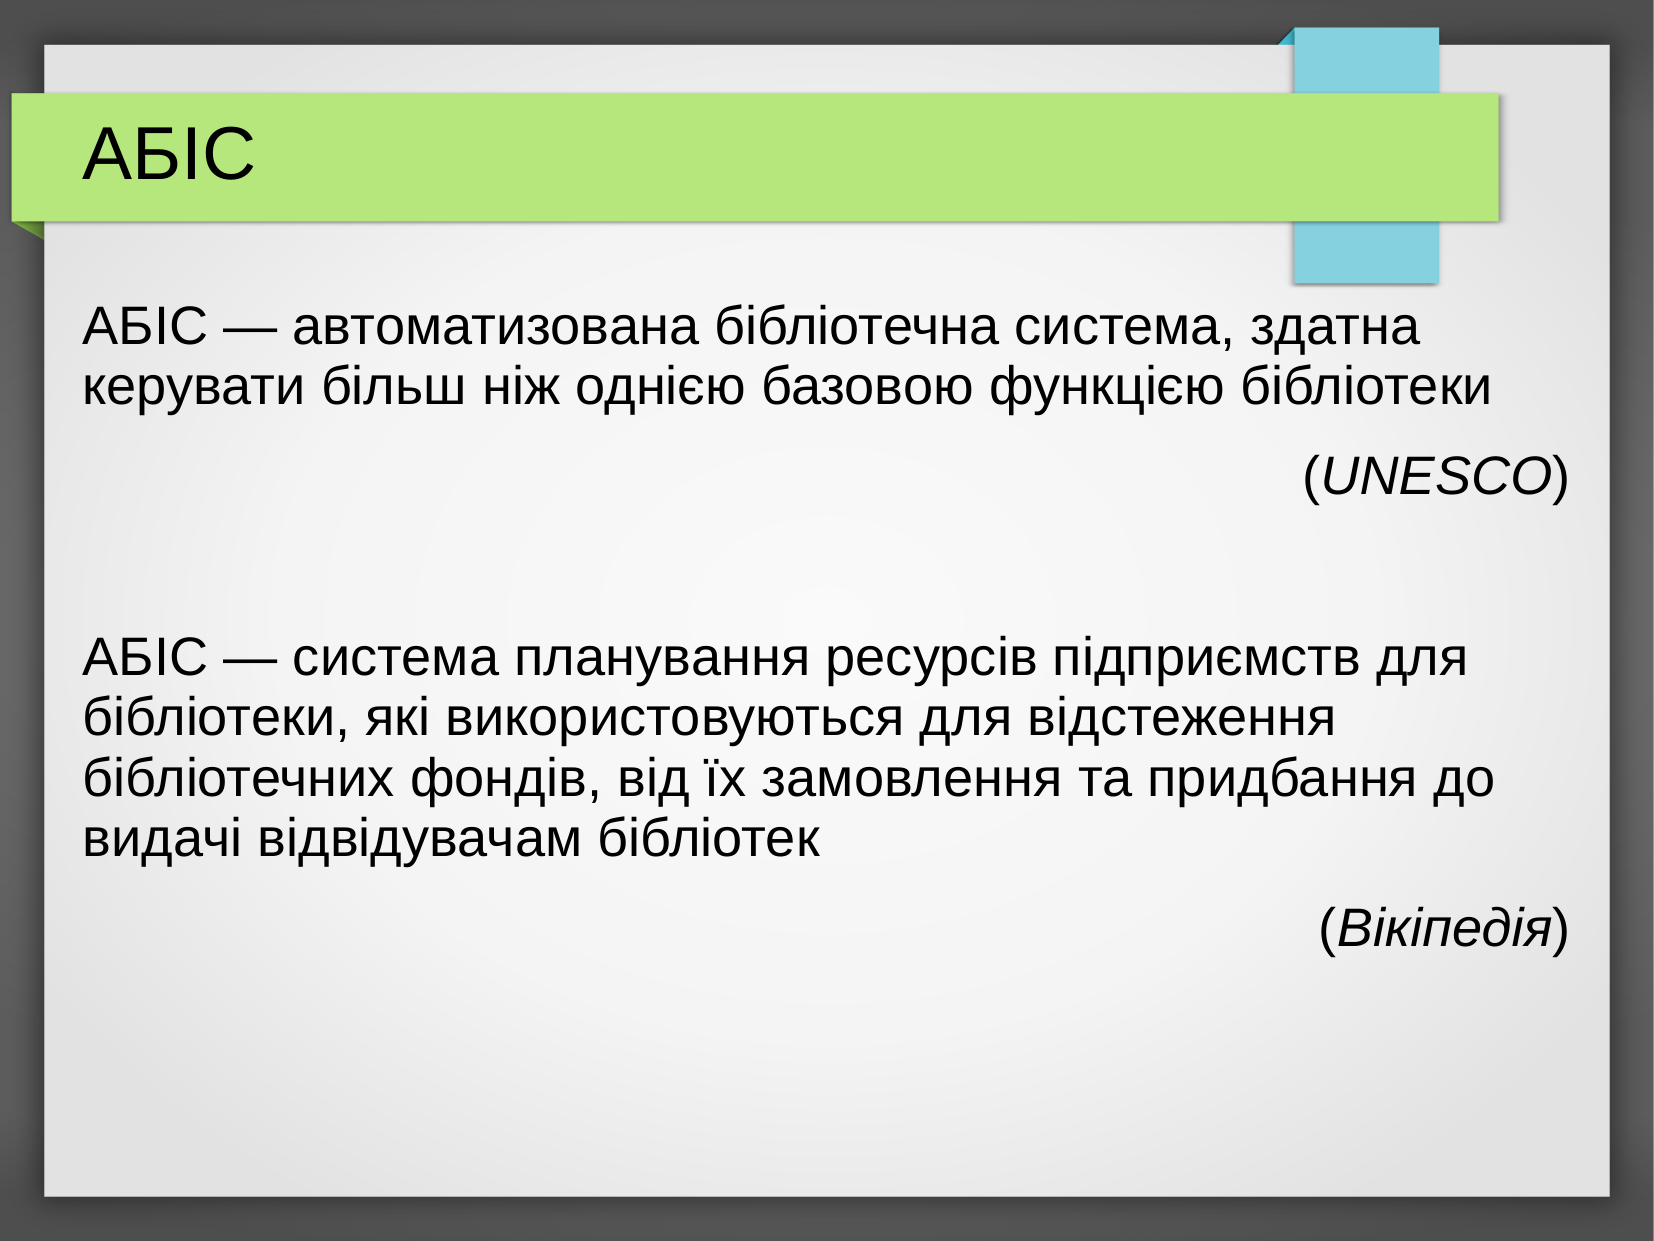

# АБІС
АБІС — автоматизована бібліотечна система, здатна керувати більш ніж однією базовою функцією бібліотеки
 (UNESCO)
АБІС — система планування ресурсів підприємств для бібліотеки, які використовуються для відстеження бібліотечних фондів, від їх замовлення та придбання до видачі відвідувачам бібліотек
(Вікіпедія)